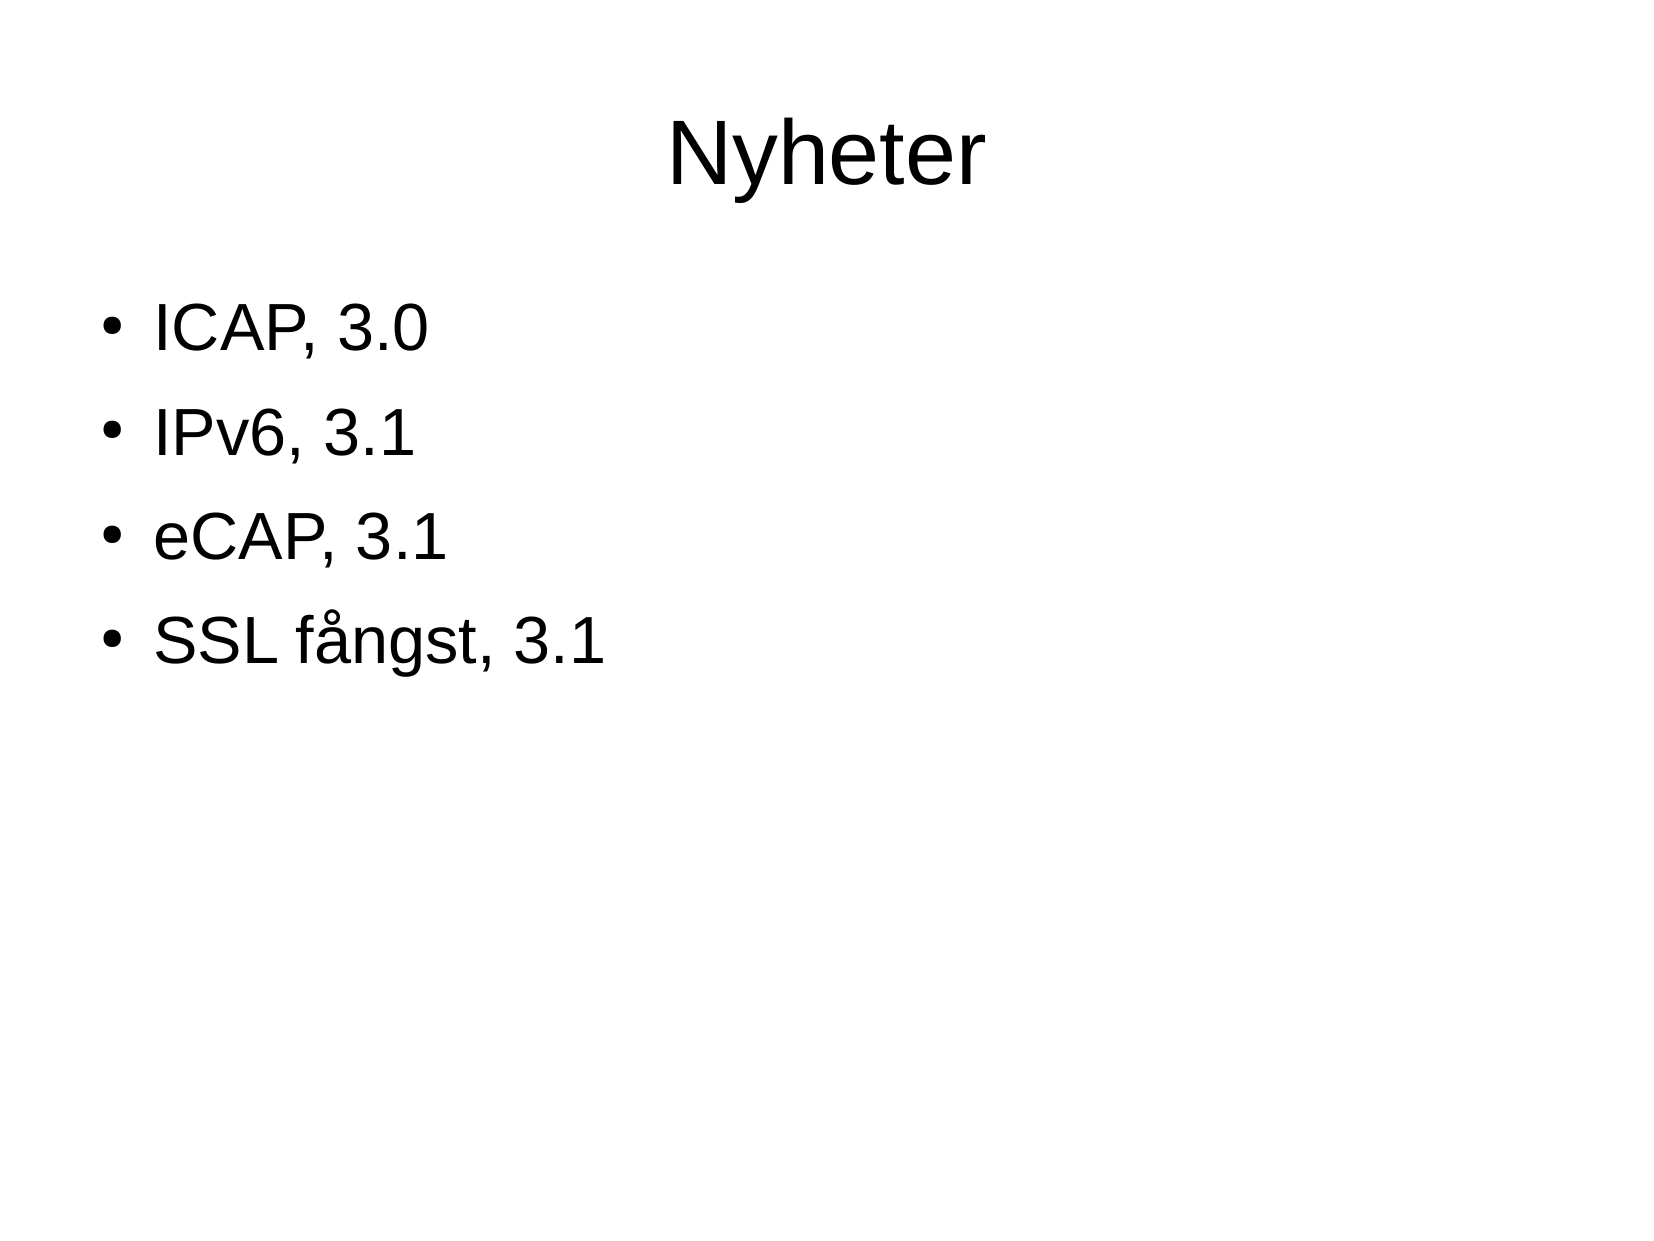

# Nyheter
ICAP, 3.0
IPv6, 3.1
eCAP, 3.1
SSL fångst, 3.1